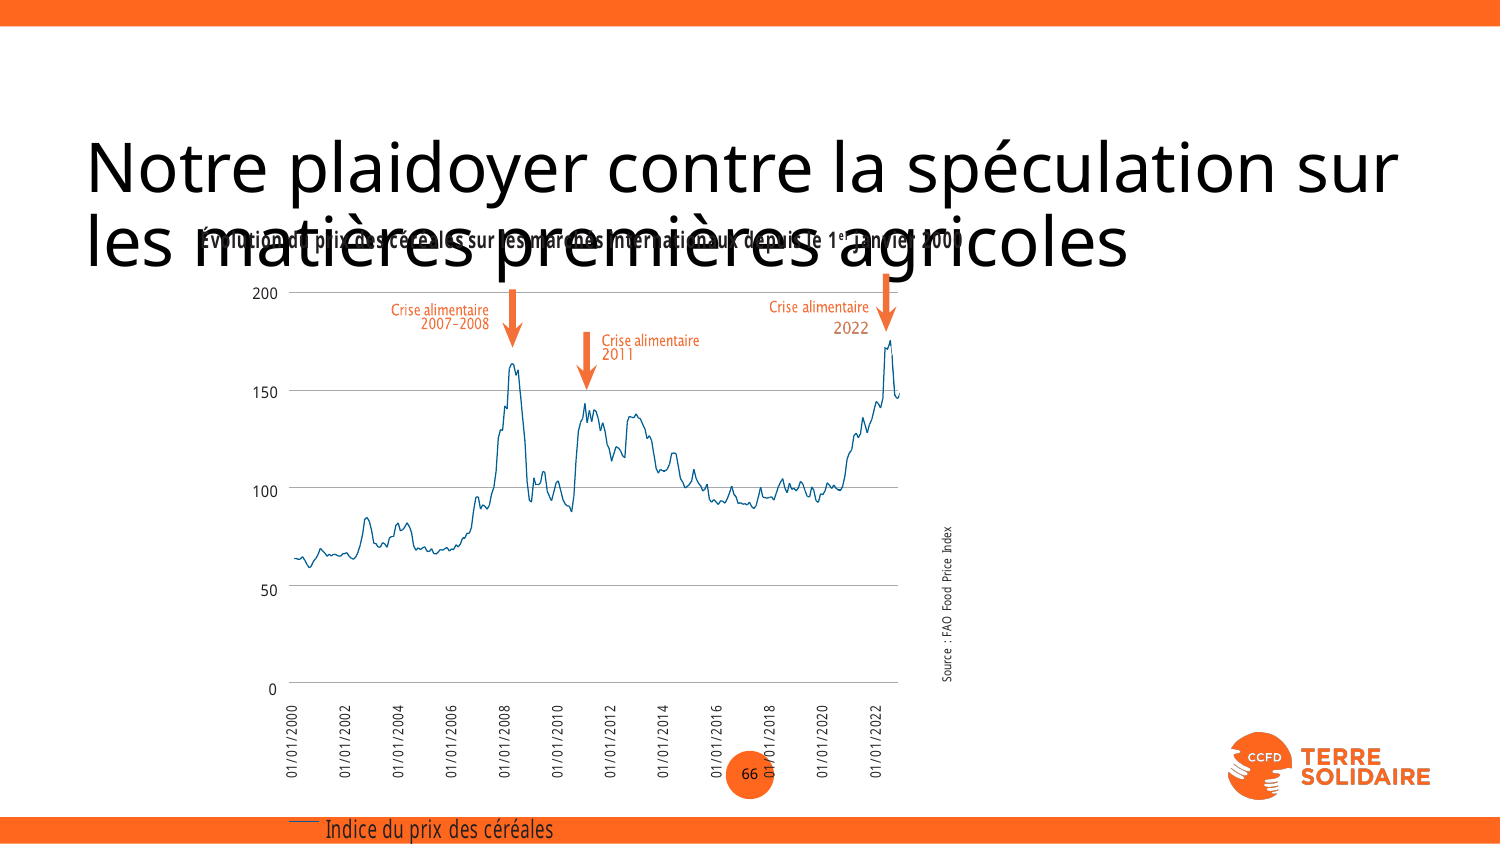

# Notre plaidoyer contre la spéculation sur les matières premières agricoles